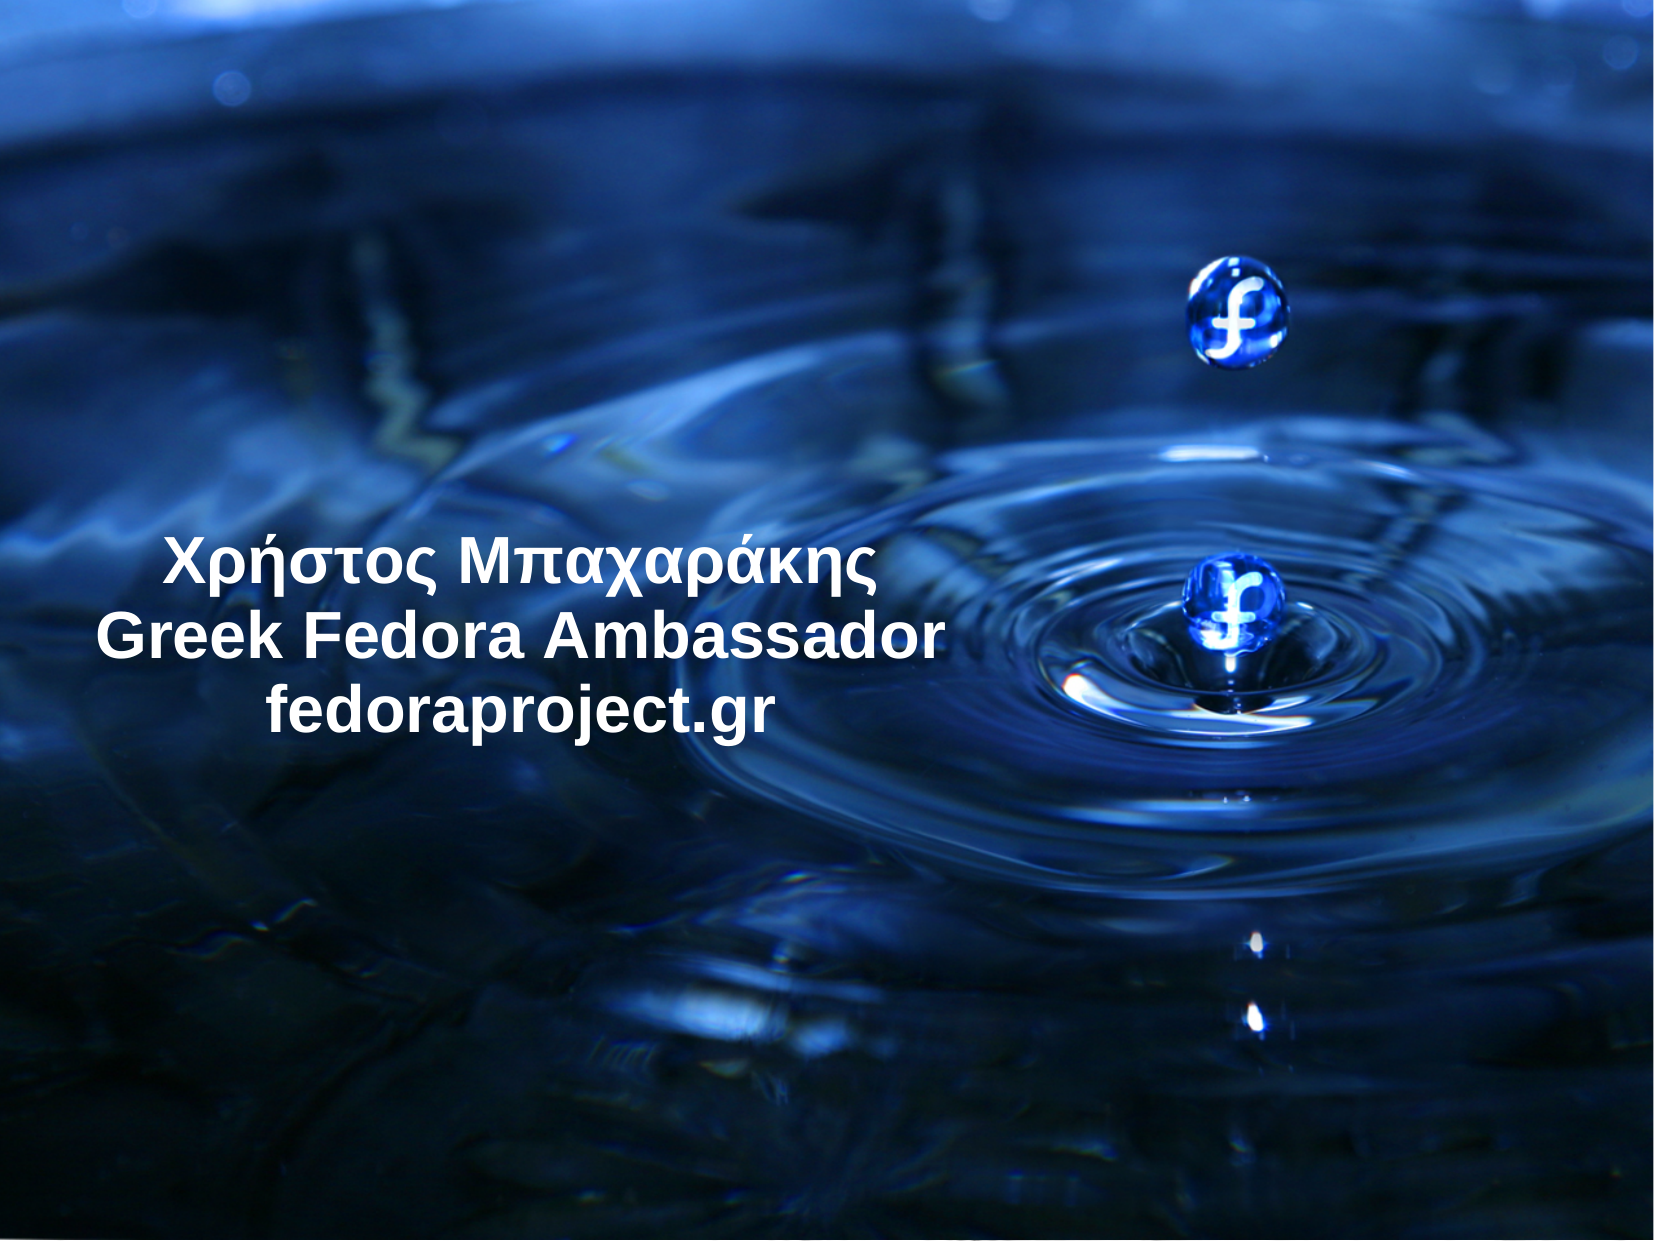

# Χρήστος Μπαχαράκης
Greek Fedora Ambassador
fedoraproject.gr